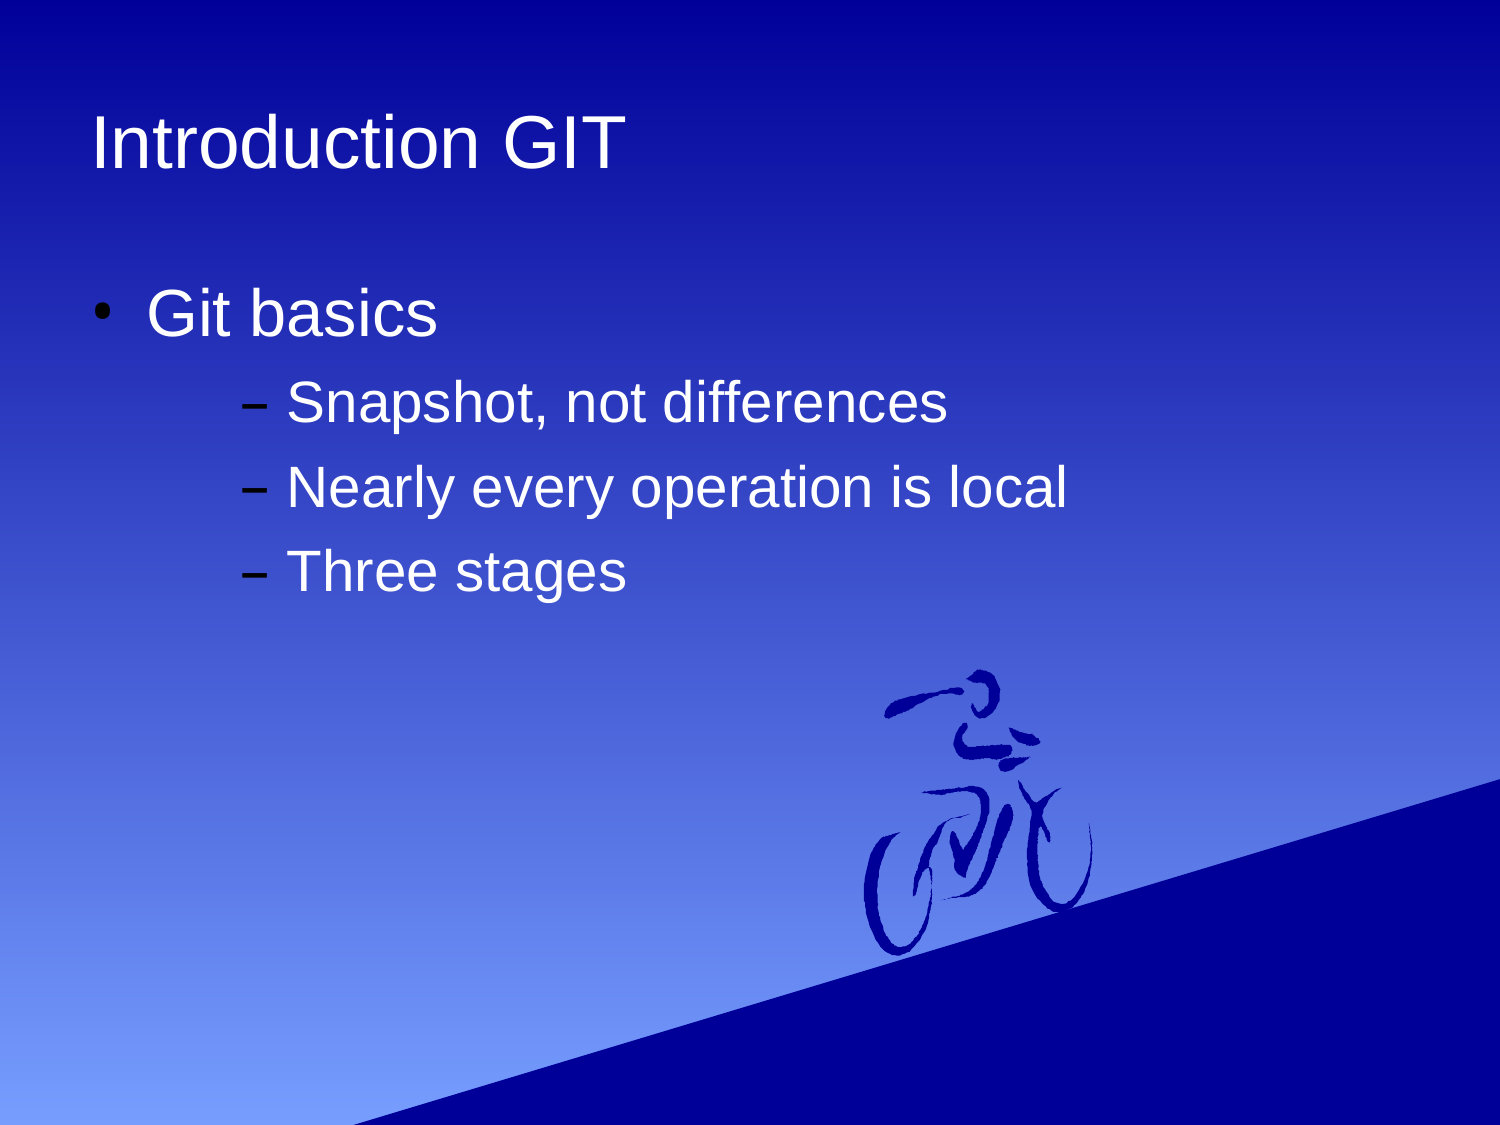

# Introduction GIT
Git basics
Snapshot, not differences
Nearly every operation is local
Three stages